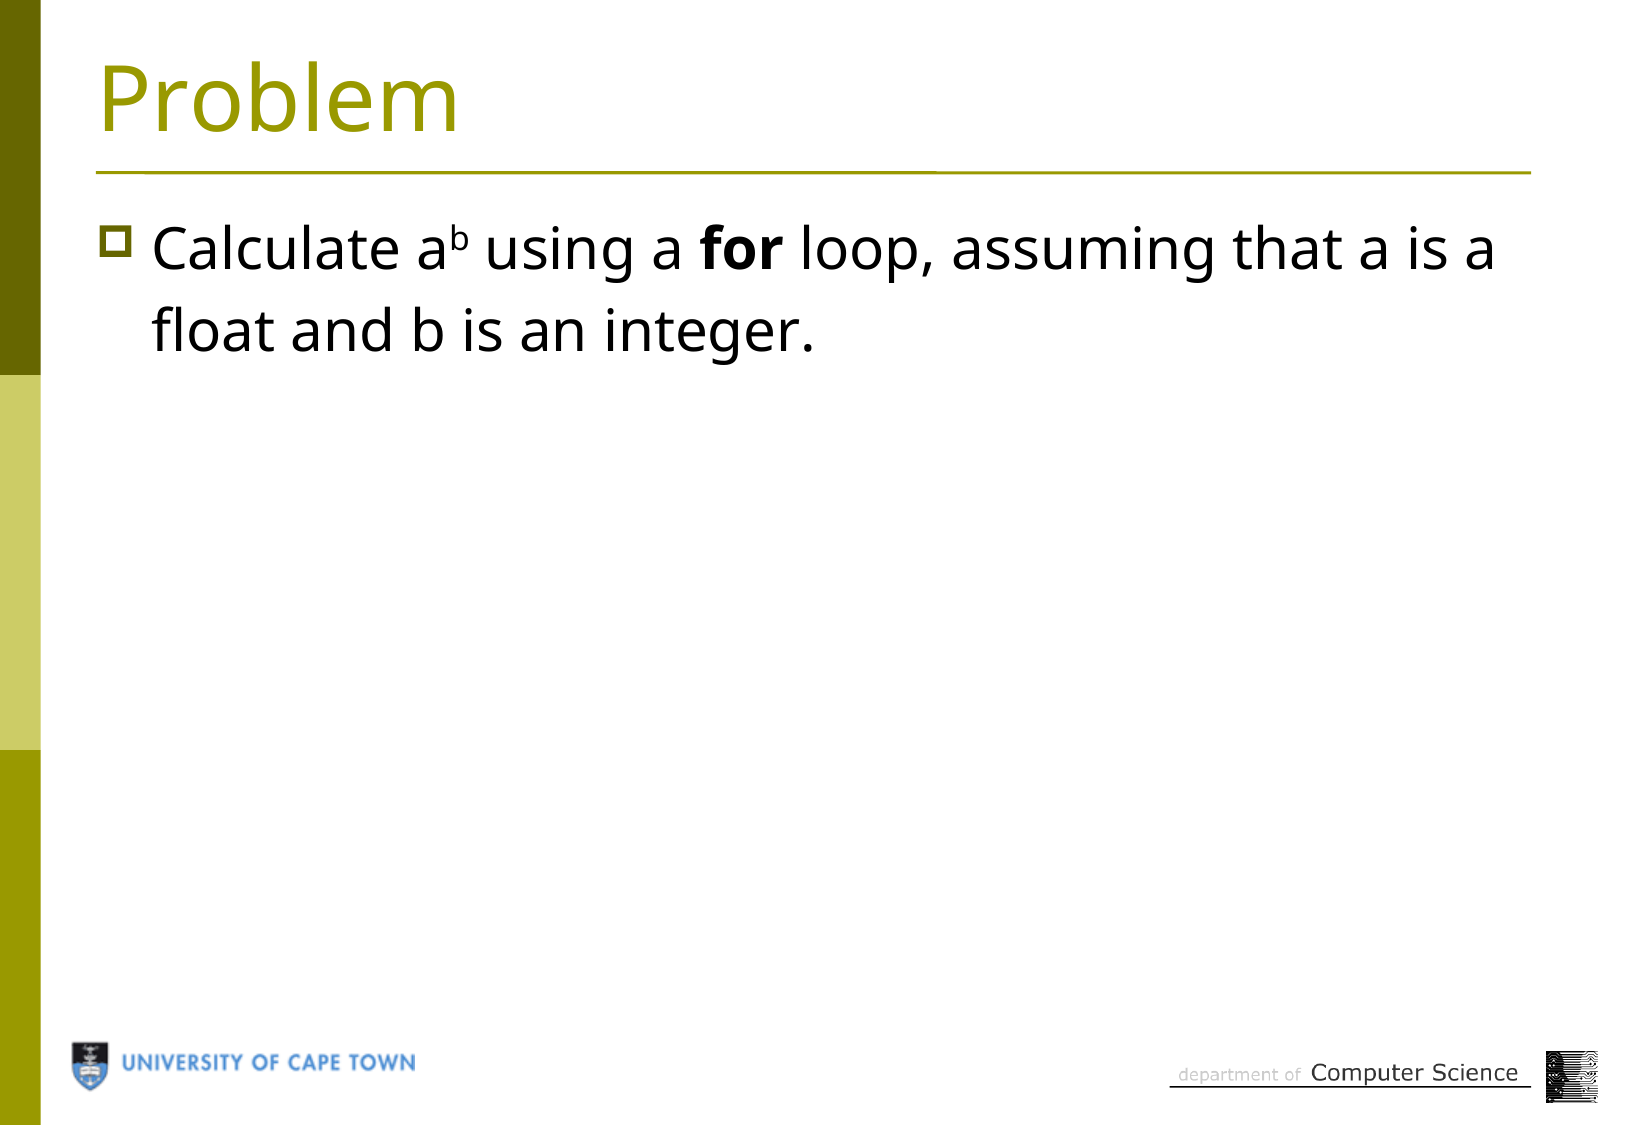

# Problem
Calculate ab using a for loop, assuming that a is a float and b is an integer.